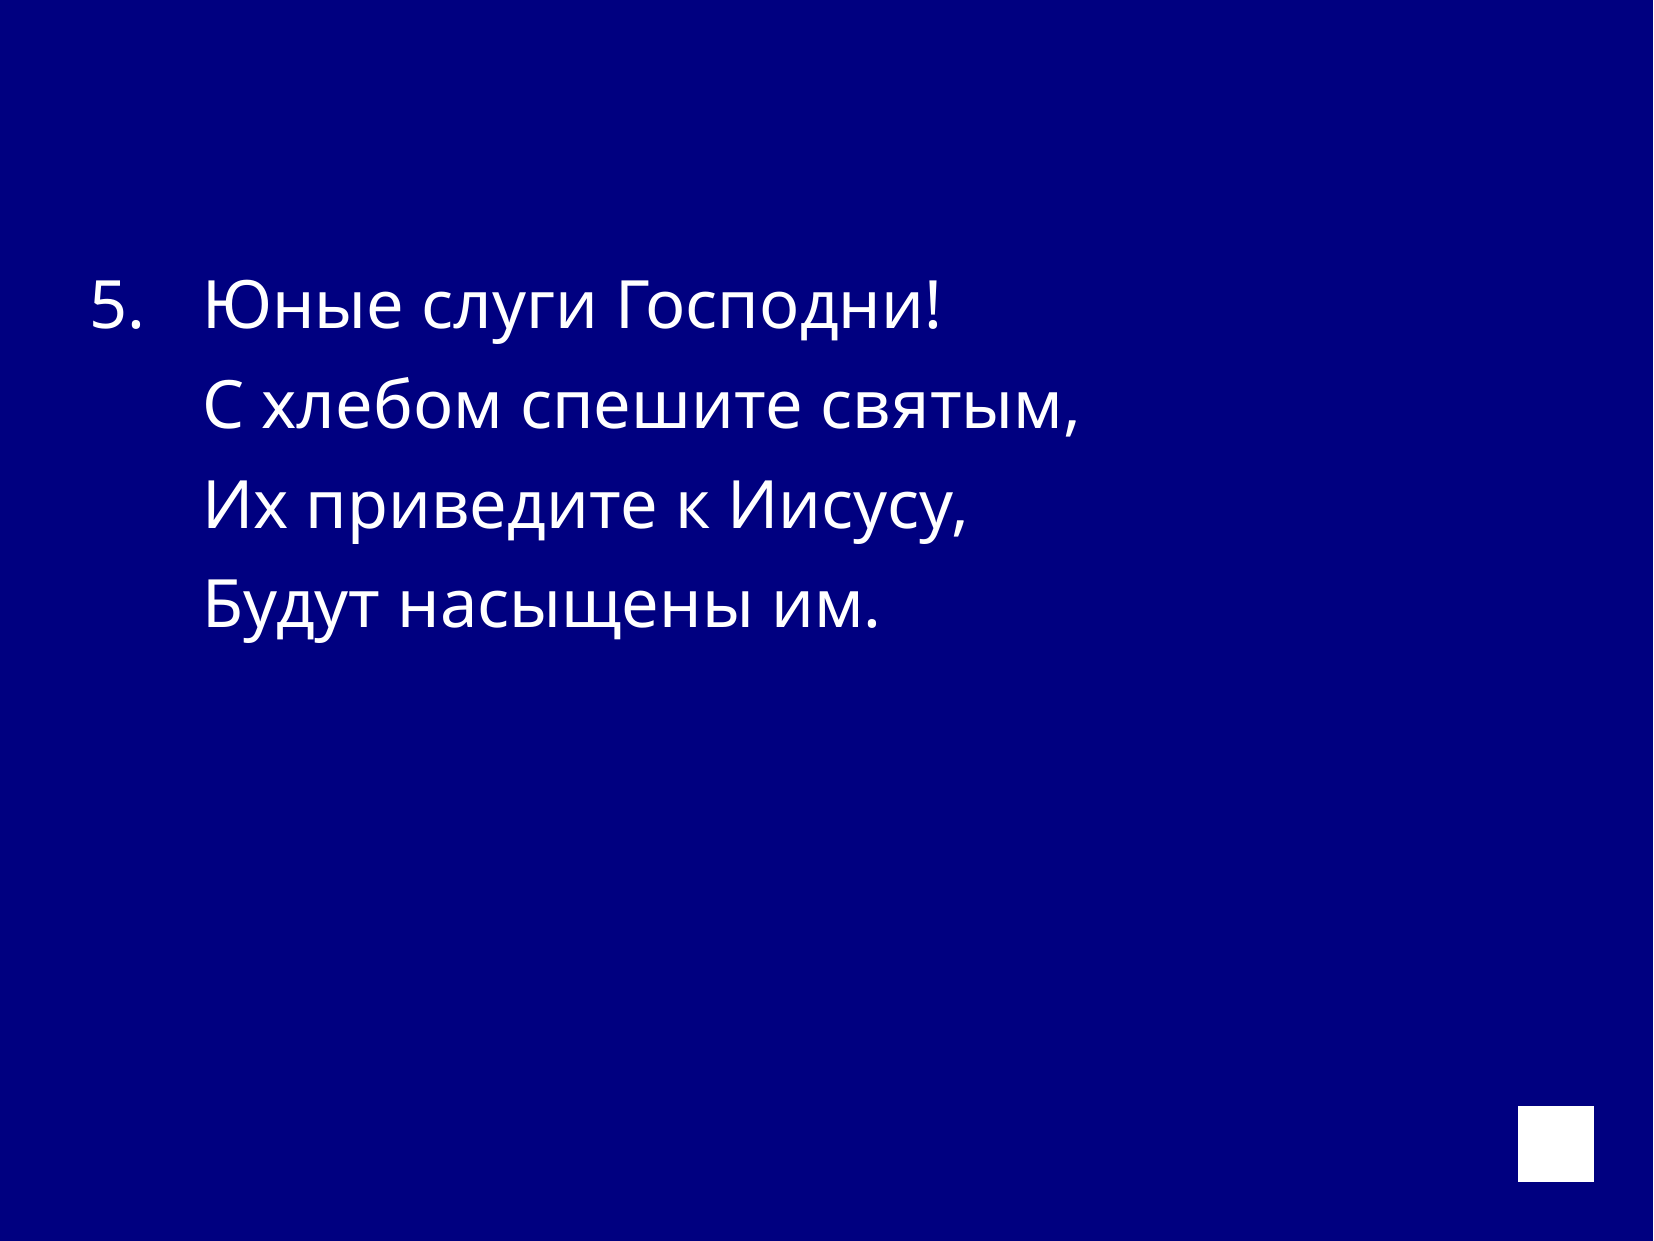

5.	Юные слуги Господни!
	С хлебом спешите святым,
	Их приведите к Иисусу,
	Будут насыщены им.